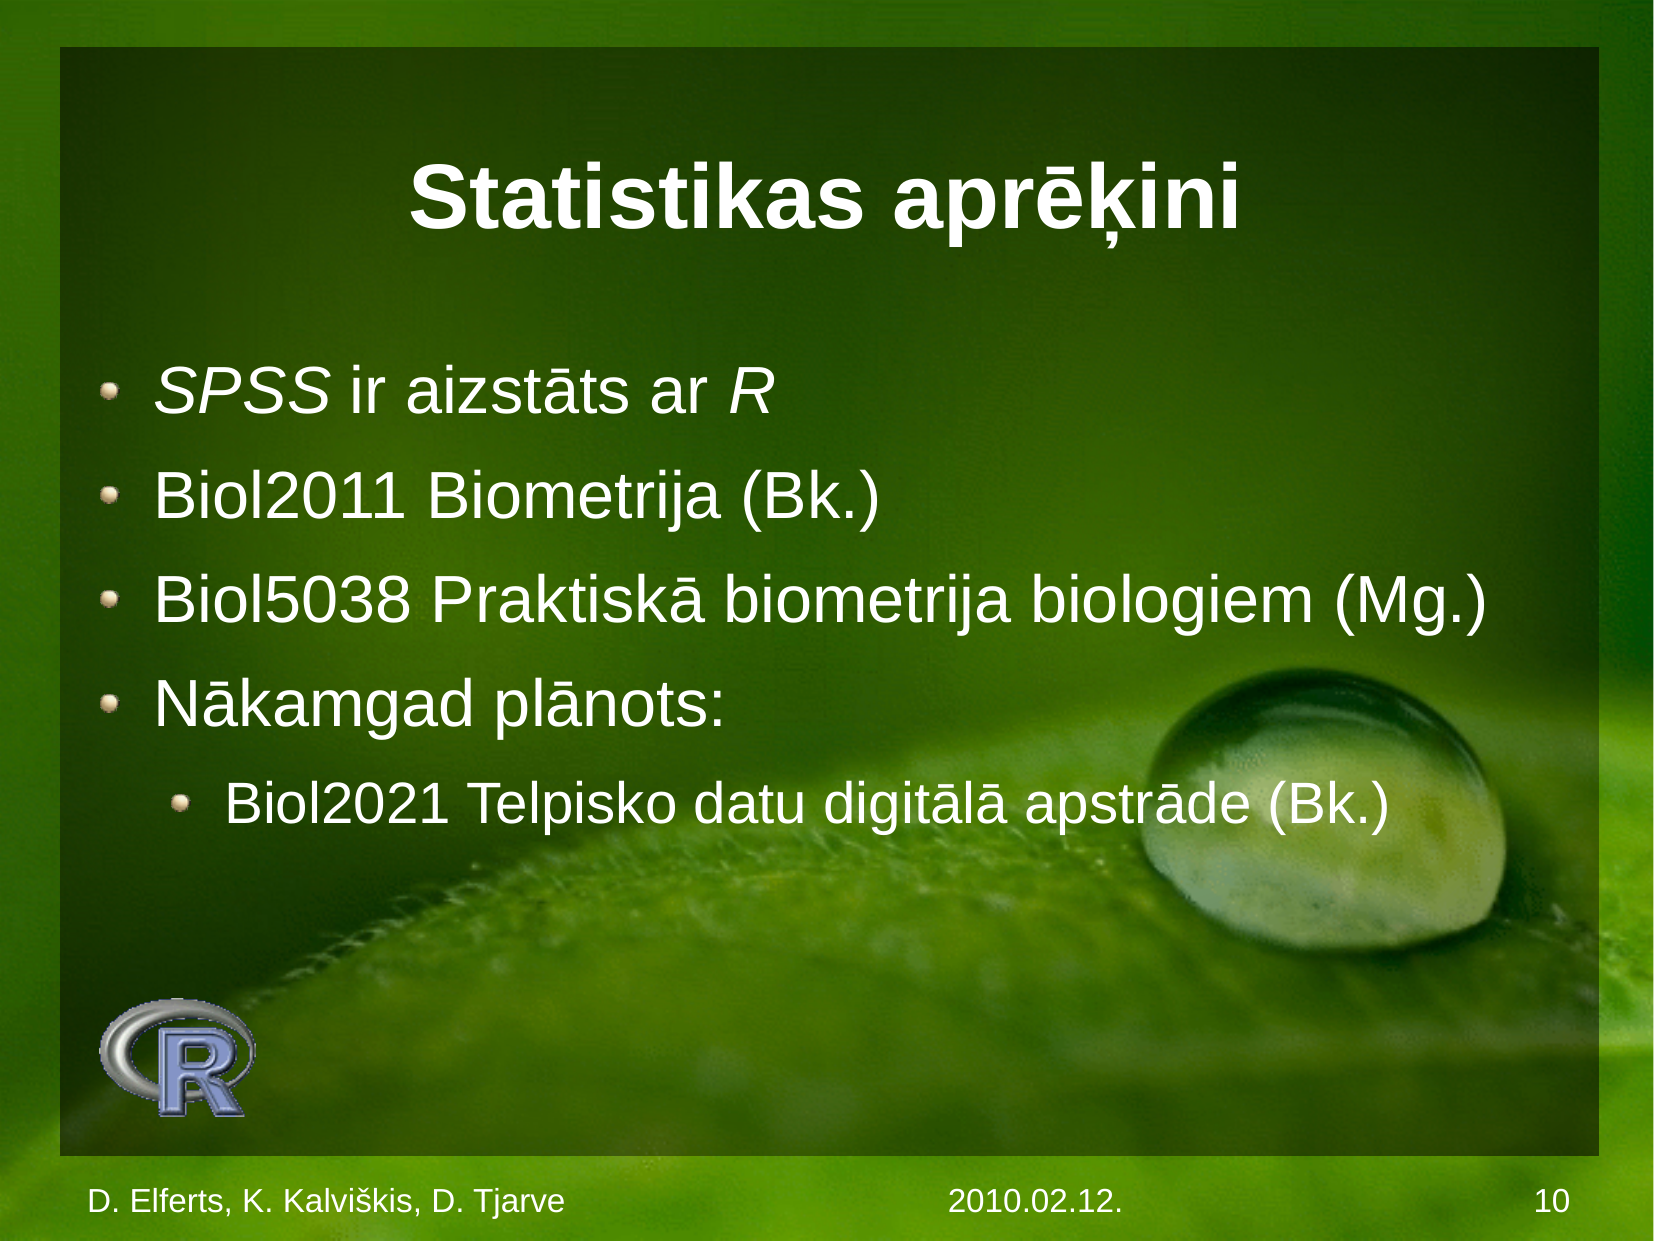

# Statistikas aprēķini
SPSS ir aizstāts ar R
Biol2011 Biometrija (Bk.)
Biol5038 Praktiskā biometrija biologiem (Mg.)
Nākamgad plānots:
Biol2021 Telpisko datu digitālā apstrāde (Bk.)
D. Elferts, K. Kalviškis, D. Tjarve
2010.02.12.
10